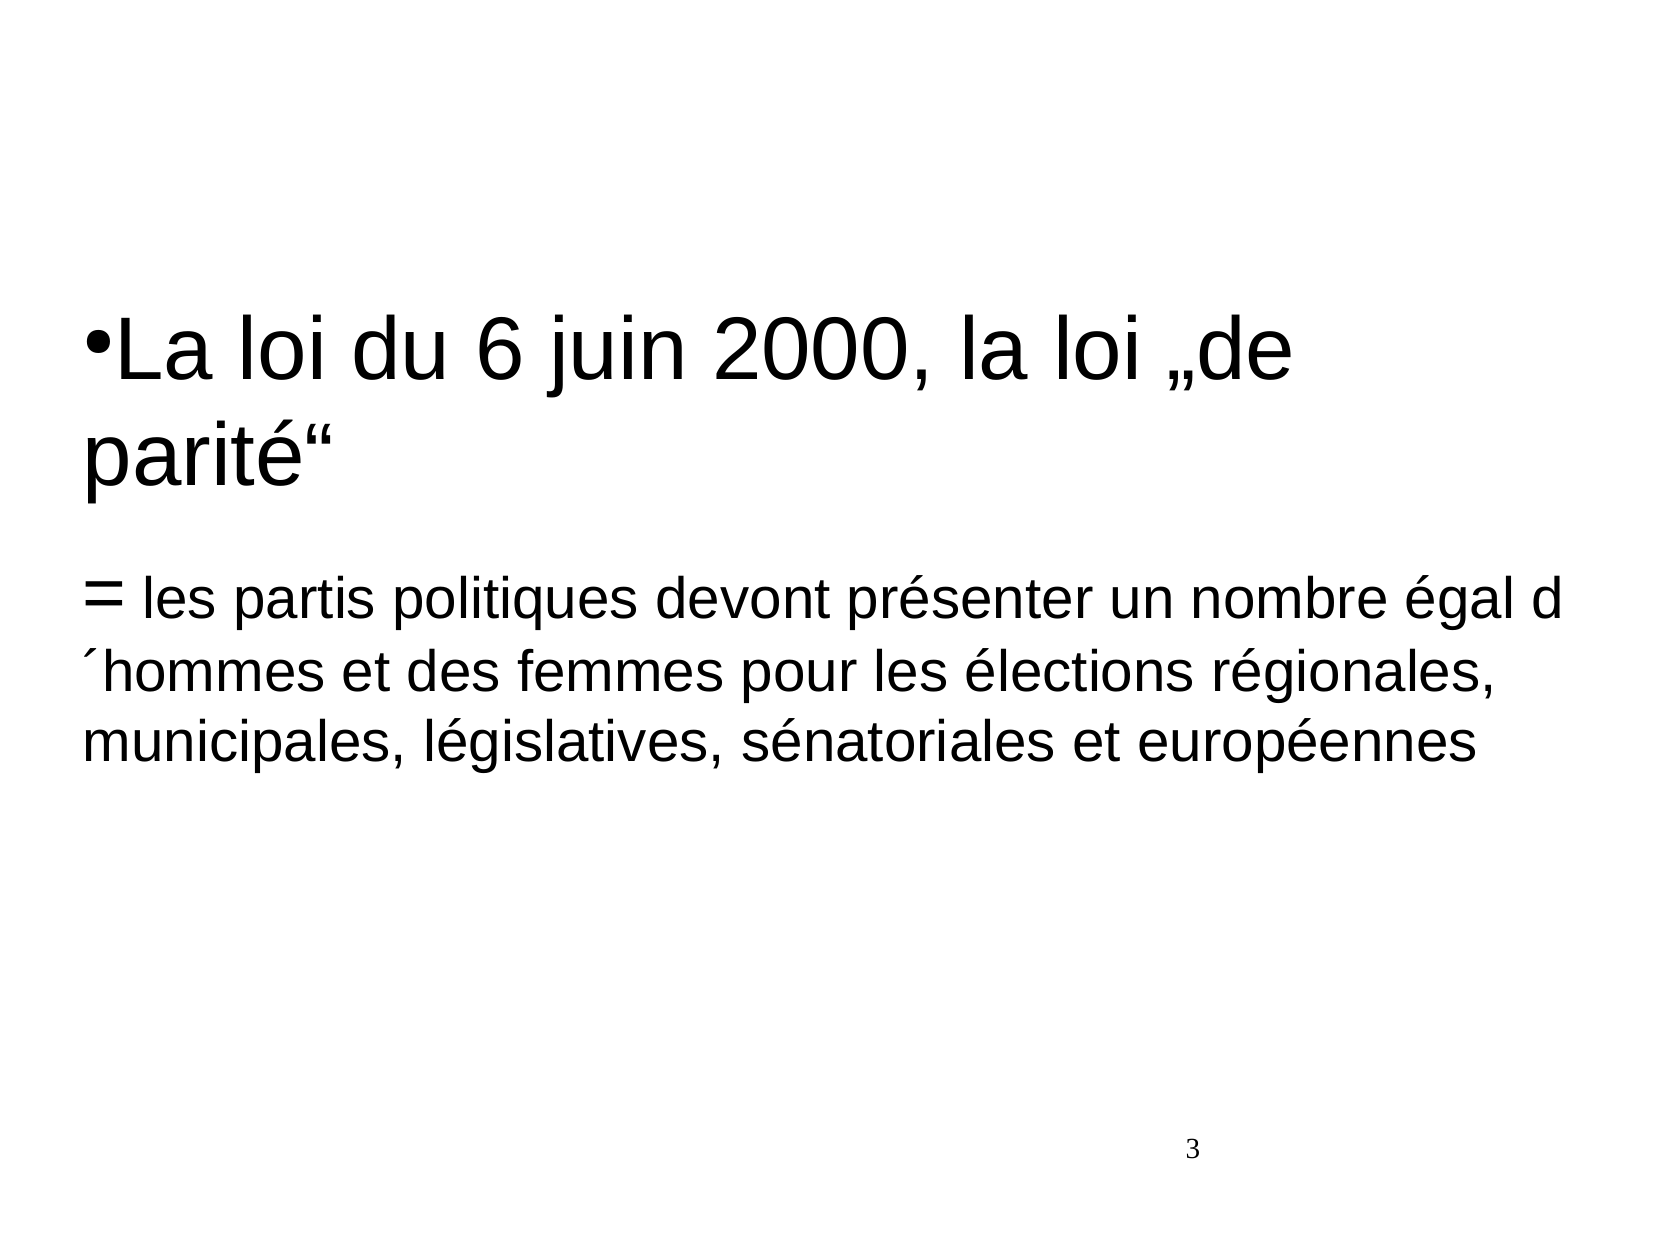

#
La loi du 6 juin 2000, la loi „de parité“
= les partis politiques devont présenter un nombre égal d´hommes et des femmes pour les élections régionales, municipales, législatives, sénatoriales et européennes
2